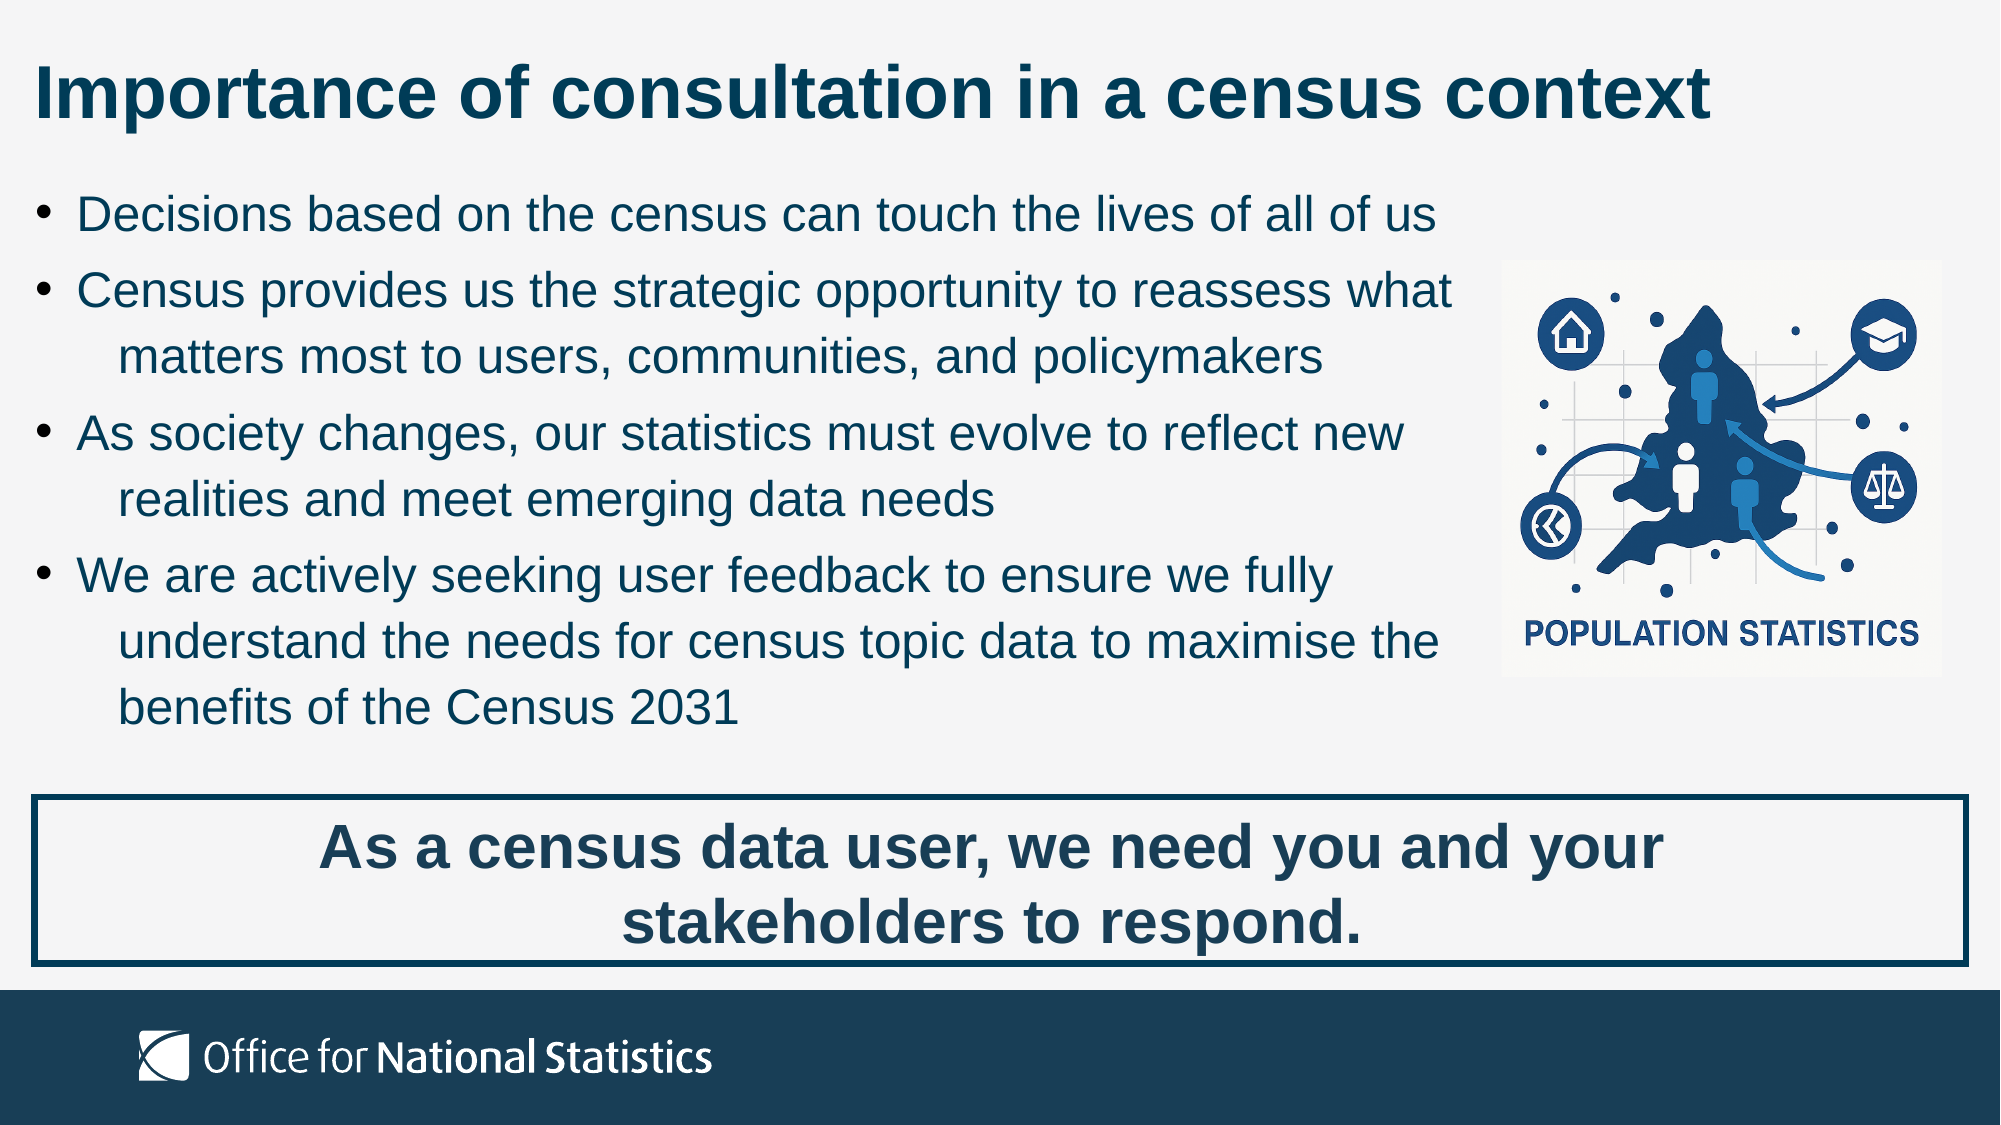

# Importance of consultation in a census context
Decisions based on the census can touch the lives of all of us
Census provides us the strategic opportunity to reassess what matters most to users, communities, and policymakers
As society changes, our statistics must evolve to reflect new realities and meet emerging data needs
We are actively seeking user feedback to ensure we fully understand the needs for census topic data to maximise the benefits of the Census 2031
As a census data user, we need you and your
 stakeholders to respond.